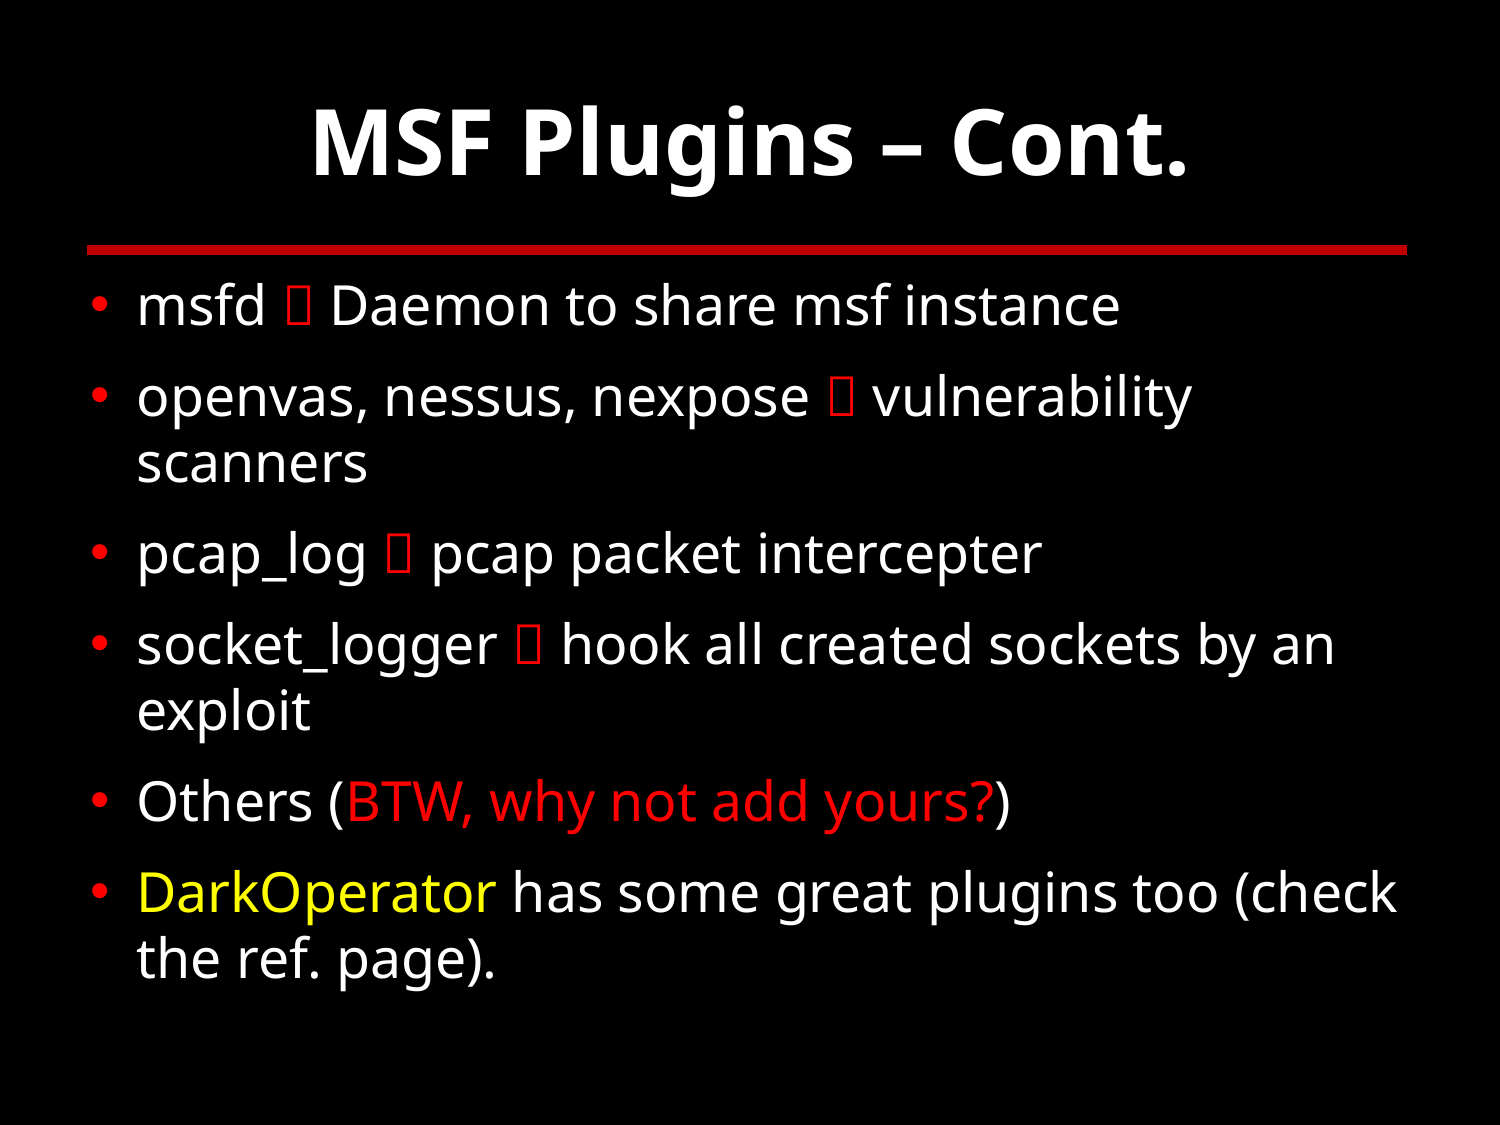

# MSF Plugins – Cont.
msfd  Daemon to share msf instance
openvas, nessus, nexpose  vulnerability scanners
pcap_log  pcap packet intercepter
socket_logger  hook all created sockets by an exploit
Others (BTW, why not add yours?)
DarkOperator has some great plugins too (check the ref. page).